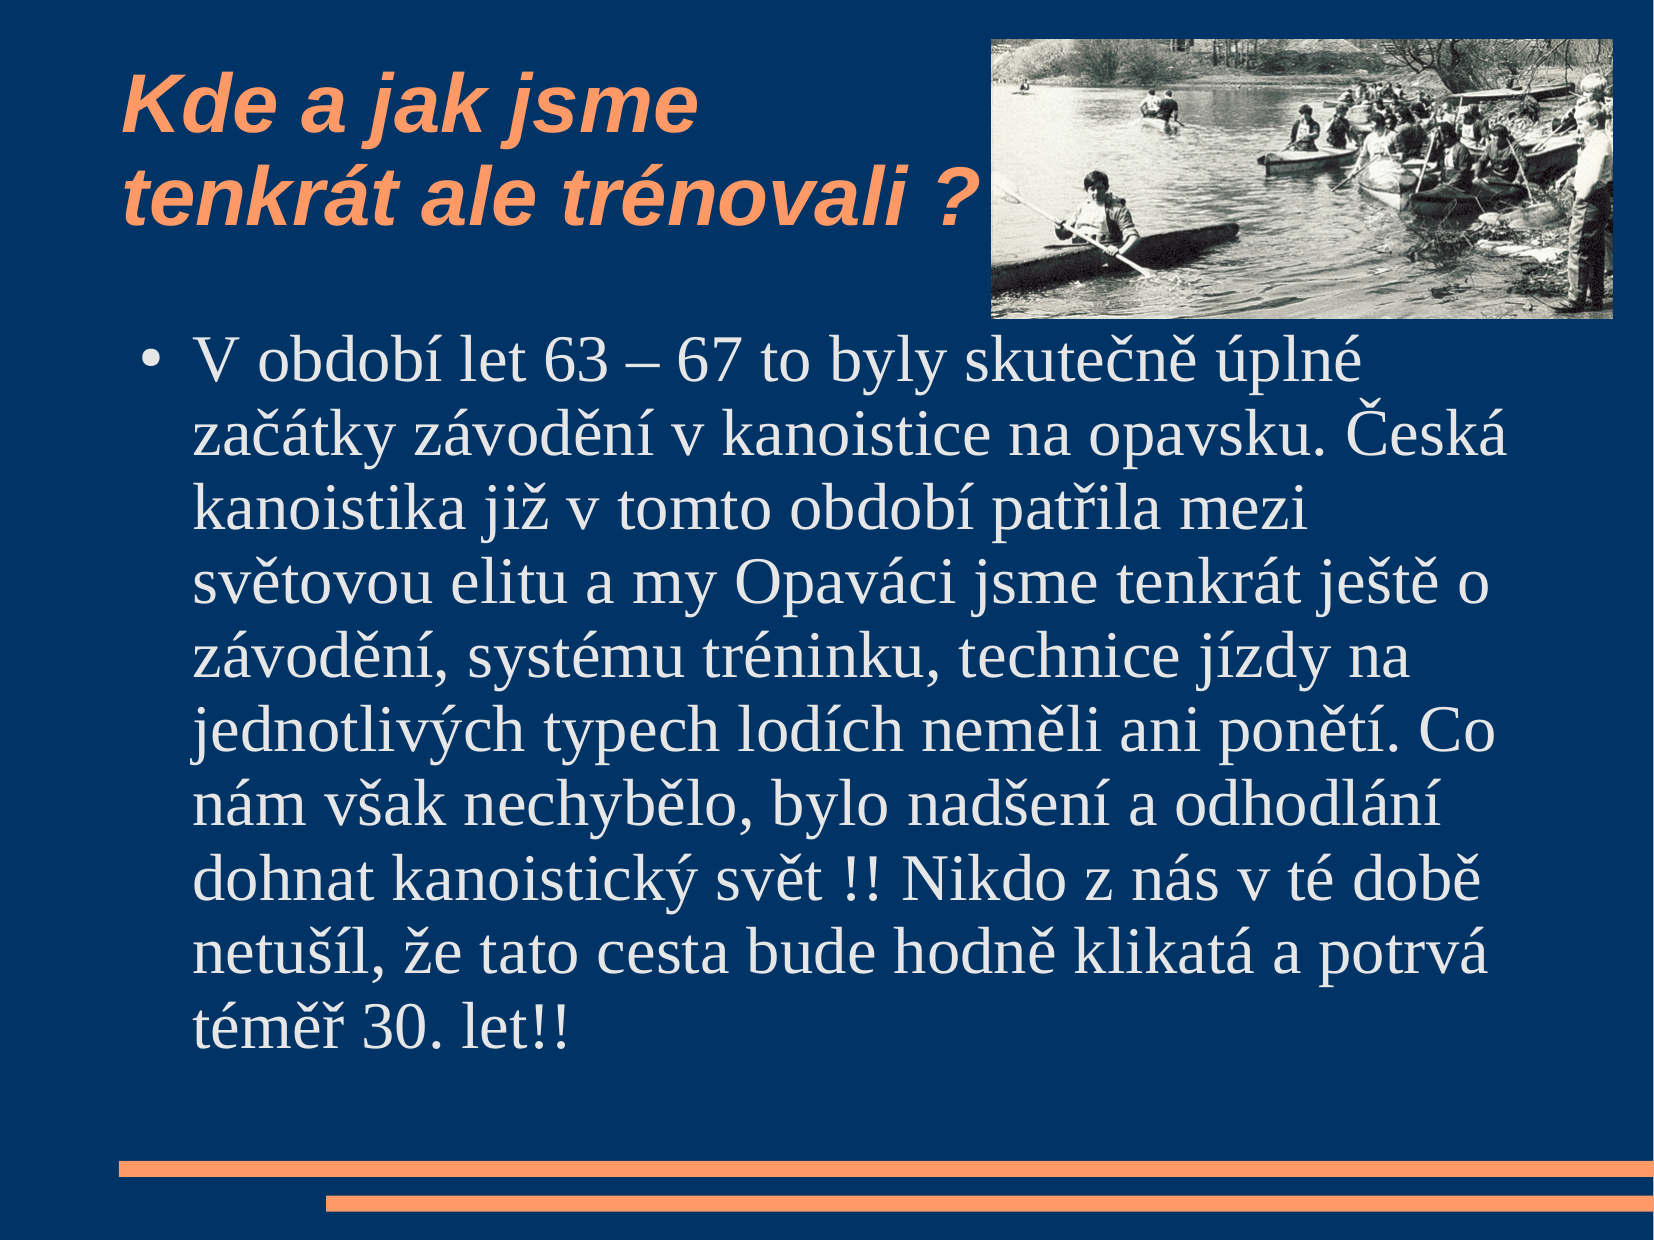

# Kde a jak jsme tenkrát ale trénovali ?
V období let 63 – 67 to byly skutečně úplné začátky závodění v kanoistice na opavsku. Česká kanoistika již v tomto období patřila mezi světovou elitu a my Opaváci jsme tenkrát ještě o závodění, systému tréninku, technice jízdy na jednotlivých typech lodích neměli ani ponětí. Co nám však nechybělo, bylo nadšení a odhodlání dohnat kanoistický svět !! Nikdo z nás v té době netušíl, že tato cesta bude hodně klikatá a potrvá téměř 30. let!!